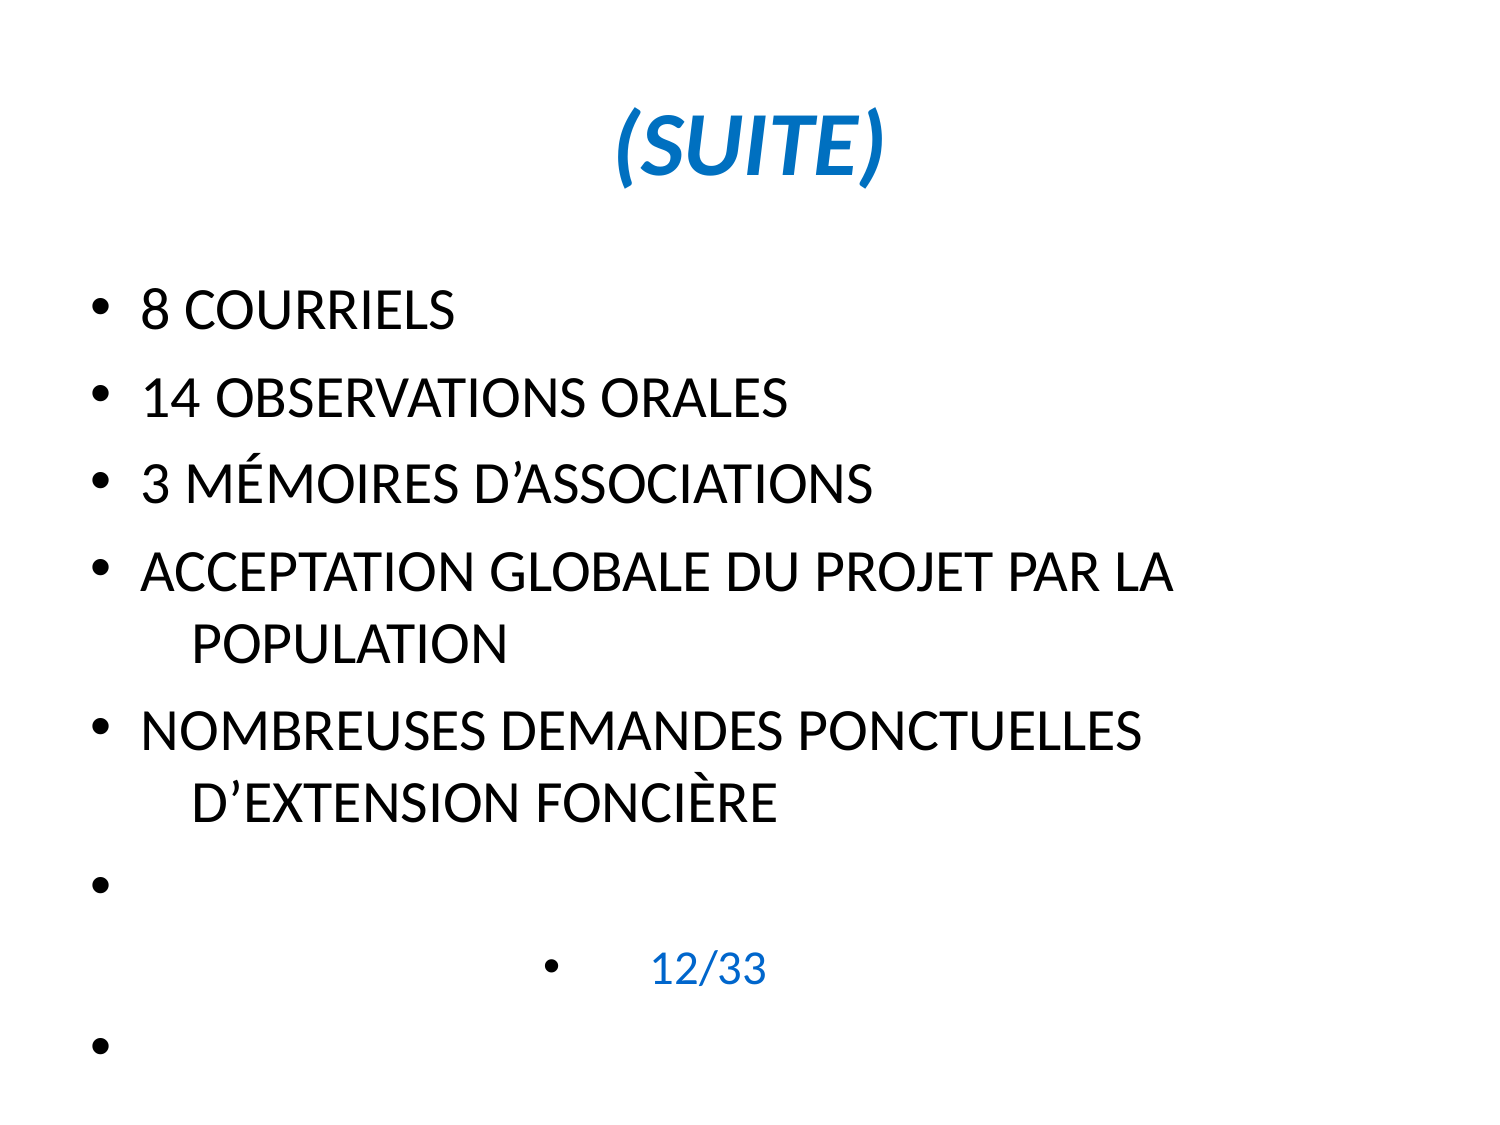

# (SUITE)
8 COURRIELS
14 OBSERVATIONS ORALES
3 MÉMOIRES D’ASSOCIATIONS
ACCEPTATION GLOBALE DU PROJET PAR LA POPULATION
NOMBREUSES DEMANDES PONCTUELLES D’EXTENSION FONCIÈRE
12/33